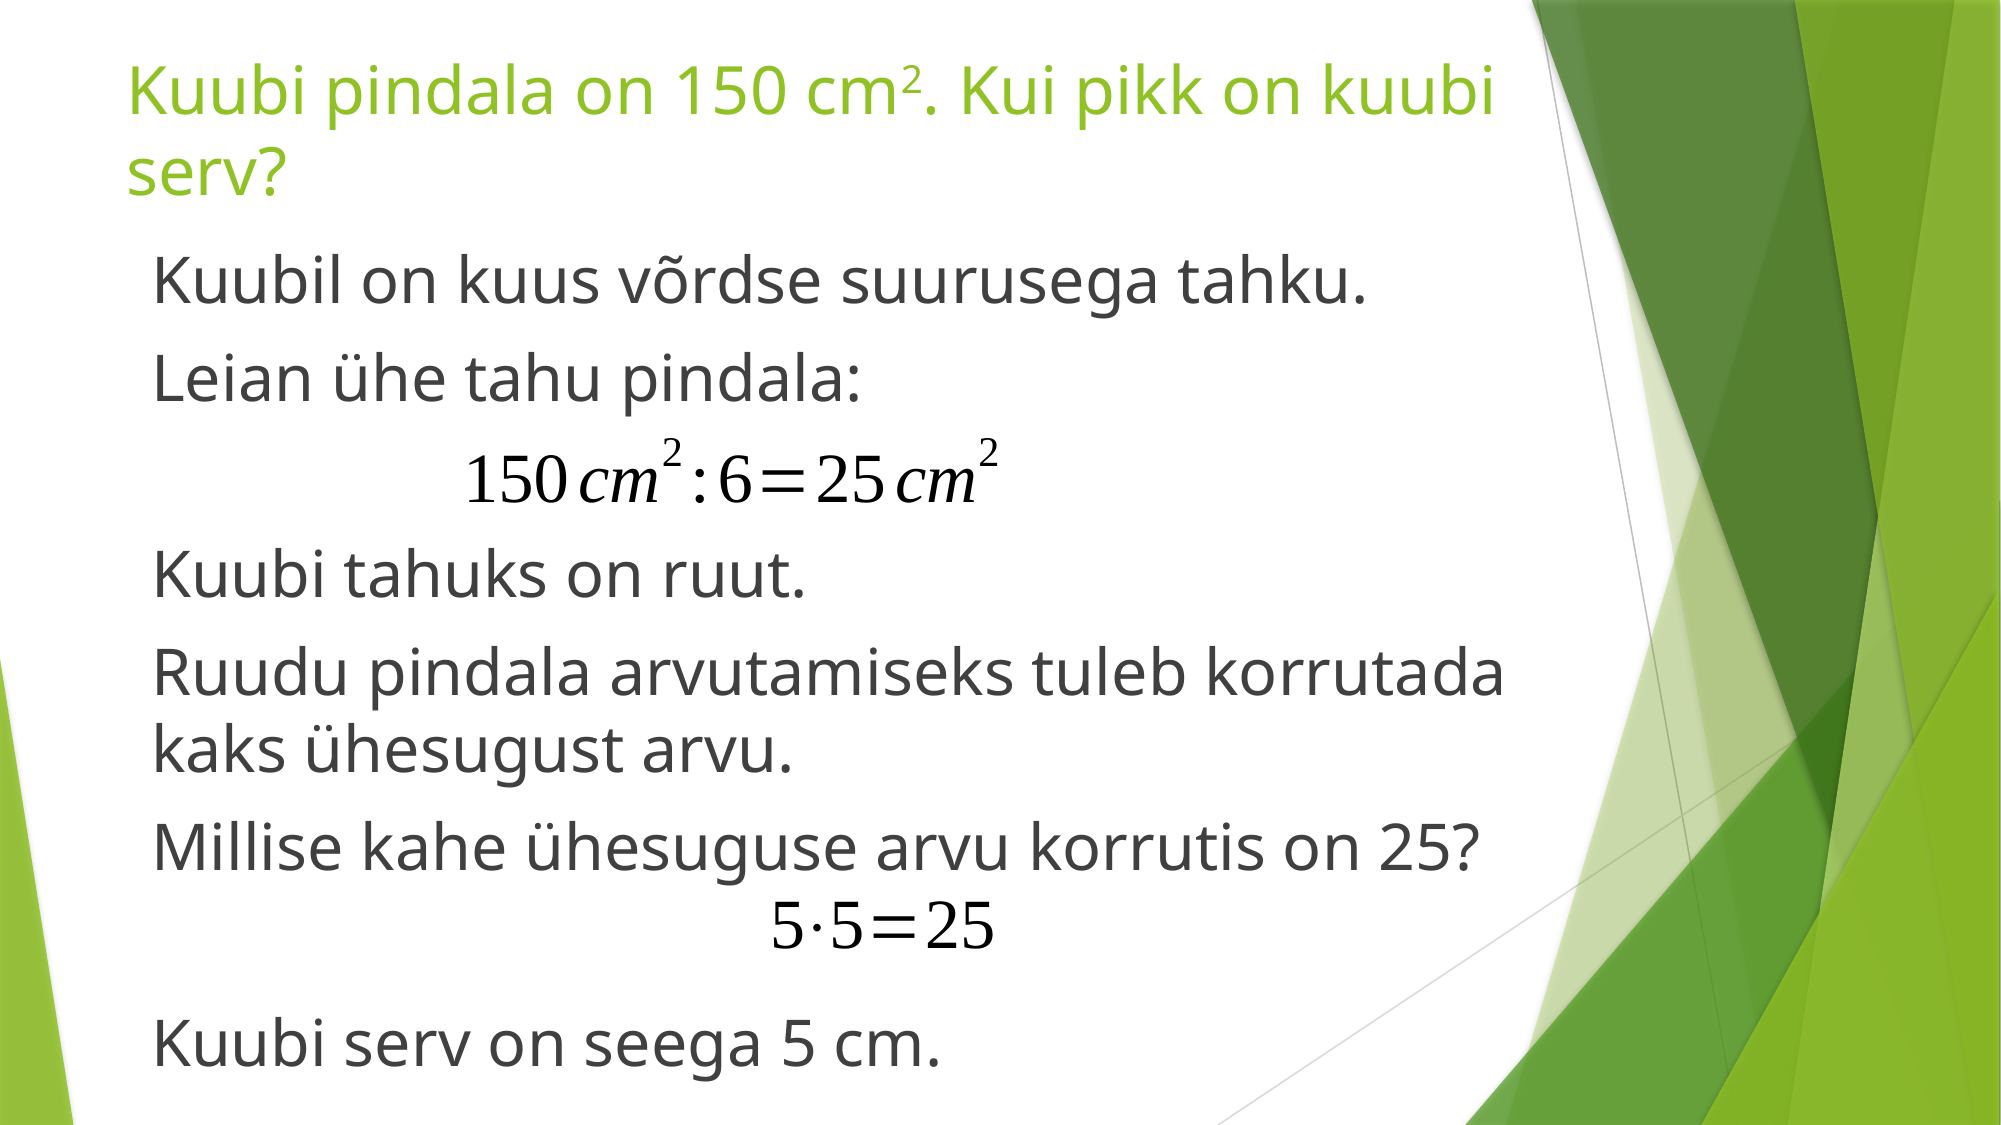

# Kuubi pindala on 150 cm2. Kui pikk on kuubi serv?
Kuubil on kuus võrdse suurusega tahku.
Leian ühe tahu pindala:
Kuubi tahuks on ruut.
Ruudu pindala arvutamiseks tuleb korrutada kaks ühesugust arvu.
Millise kahe ühesuguse arvu korrutis on 25?
Kuubi serv on seega 5 cm.